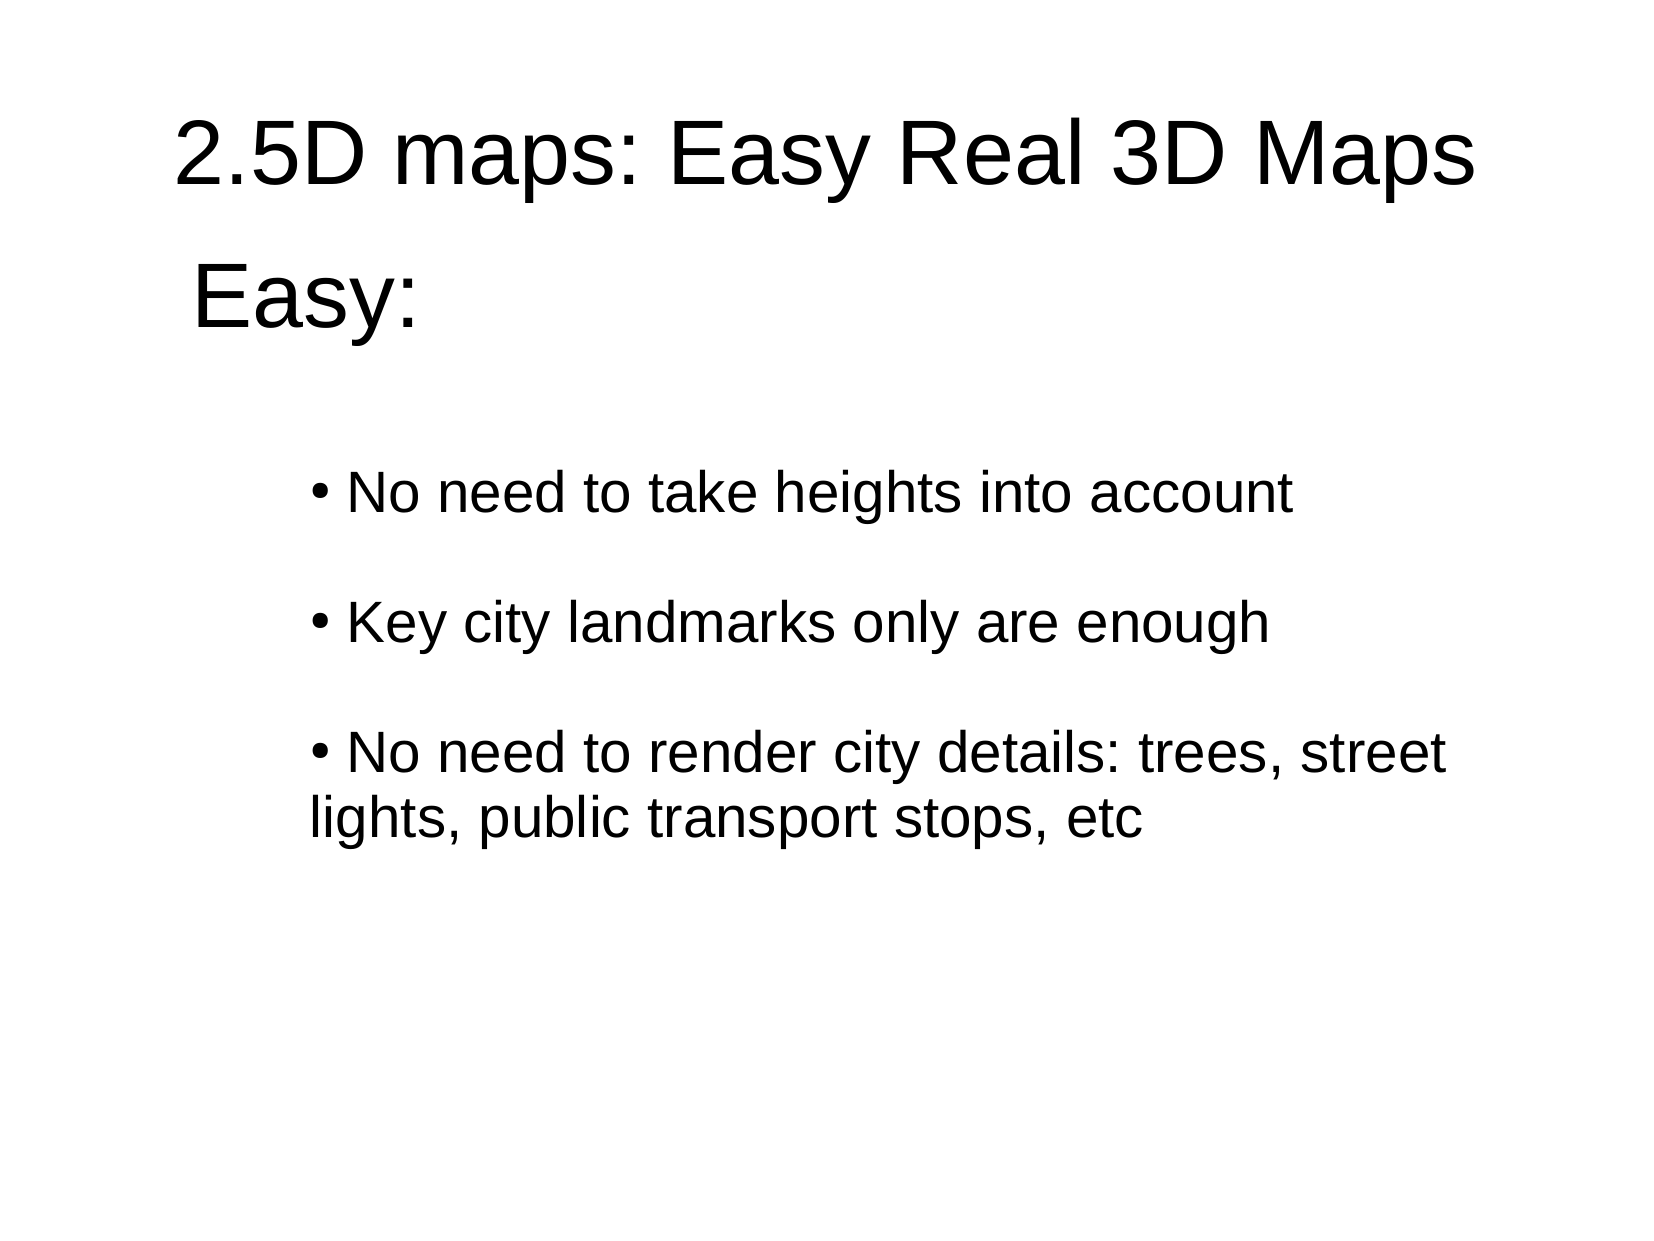

# 2.5D maps: Easy Real 3D Maps
Easy:
 No need to take heights into account
 Key city landmarks only are enough
 No need to render city details: trees, street lights, public transport stops, etc